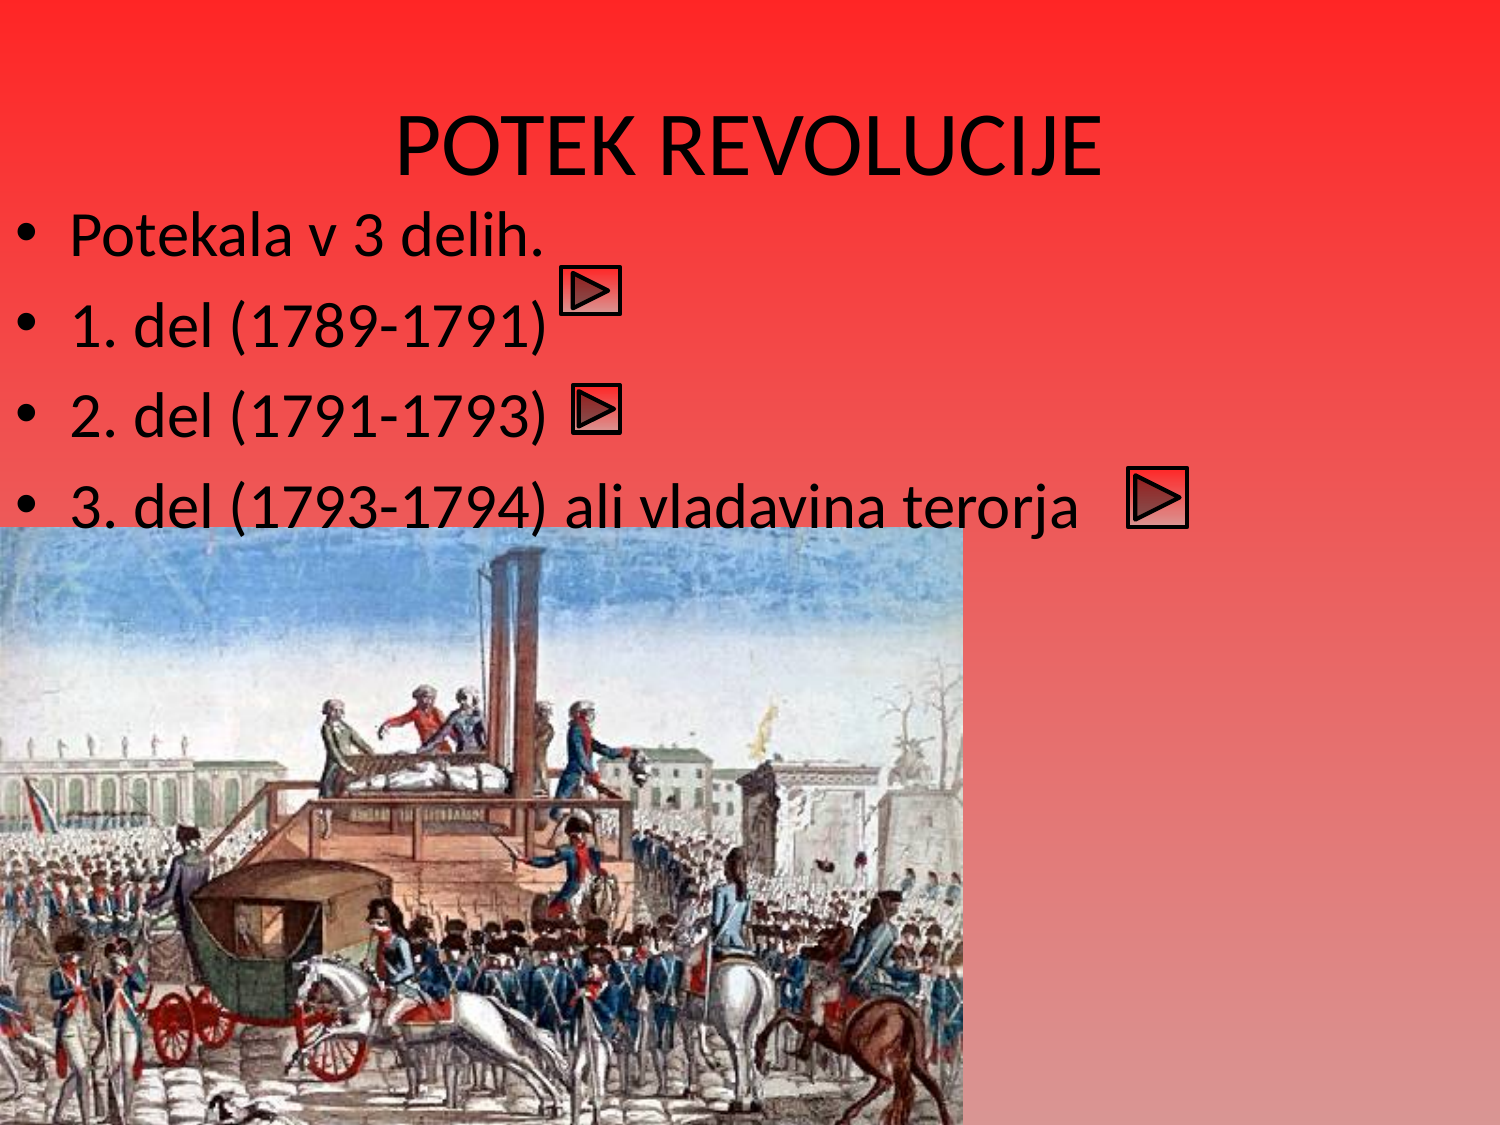

# POTEK REVOLUCIJE
Potekala v 3 delih.
1. del (1789-1791)
2. del (1791-1793)
3. del (1793-1794) ali vladavina terorja